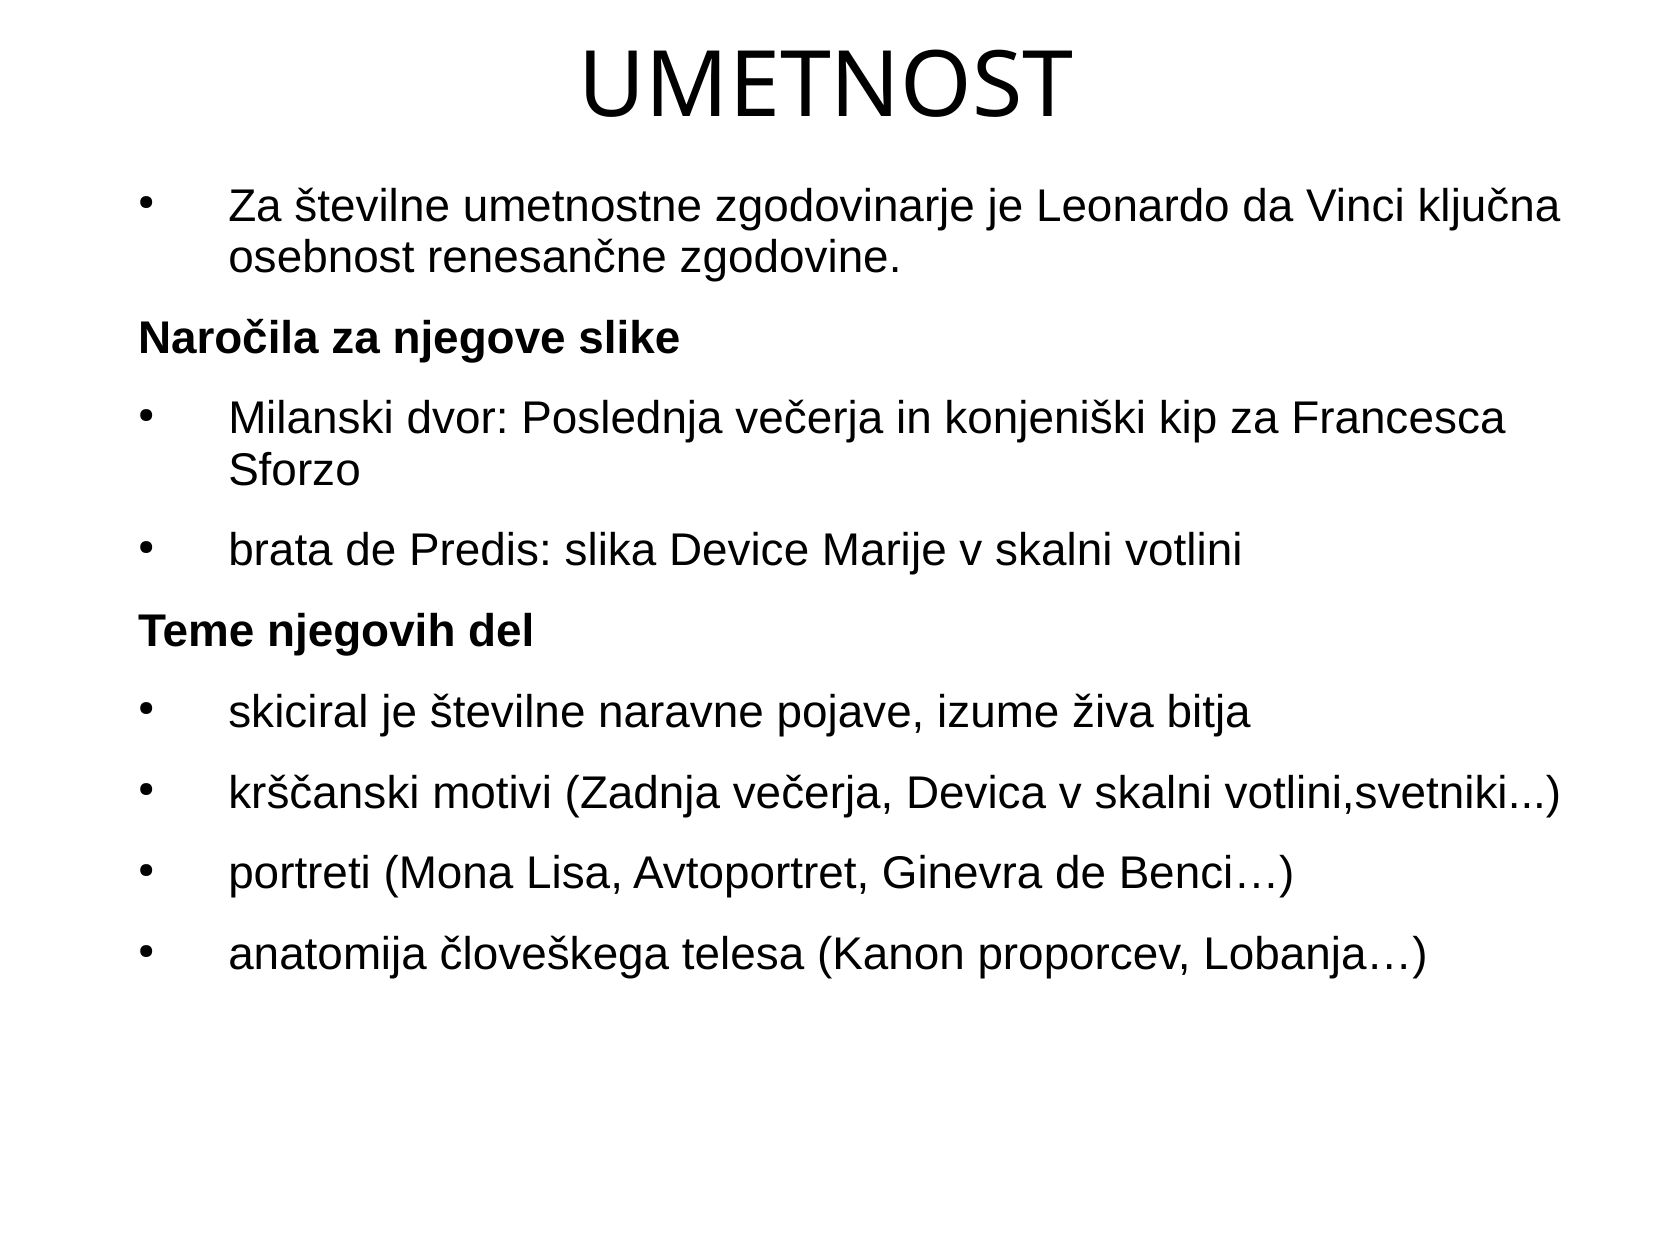

# UMETNOST
Za številne umetnostne zgodovinarje je Leonardo da Vinci ključna osebnost renesančne zgodovine.
Naročila za njegove slike
Milanski dvor: Poslednja večerja in konjeniški kip za Francesca Sforzo
brata de Predis: slika Device Marije v skalni votlini
Teme njegovih del
skiciral je številne naravne pojave, izume živa bitja
krščanski motivi (Zadnja večerja, Devica v skalni votlini,svetniki...)
portreti (Mona Lisa, Avtoportret, Ginevra de Benci…)
anatomija človeškega telesa (Kanon proporcev, Lobanja…)